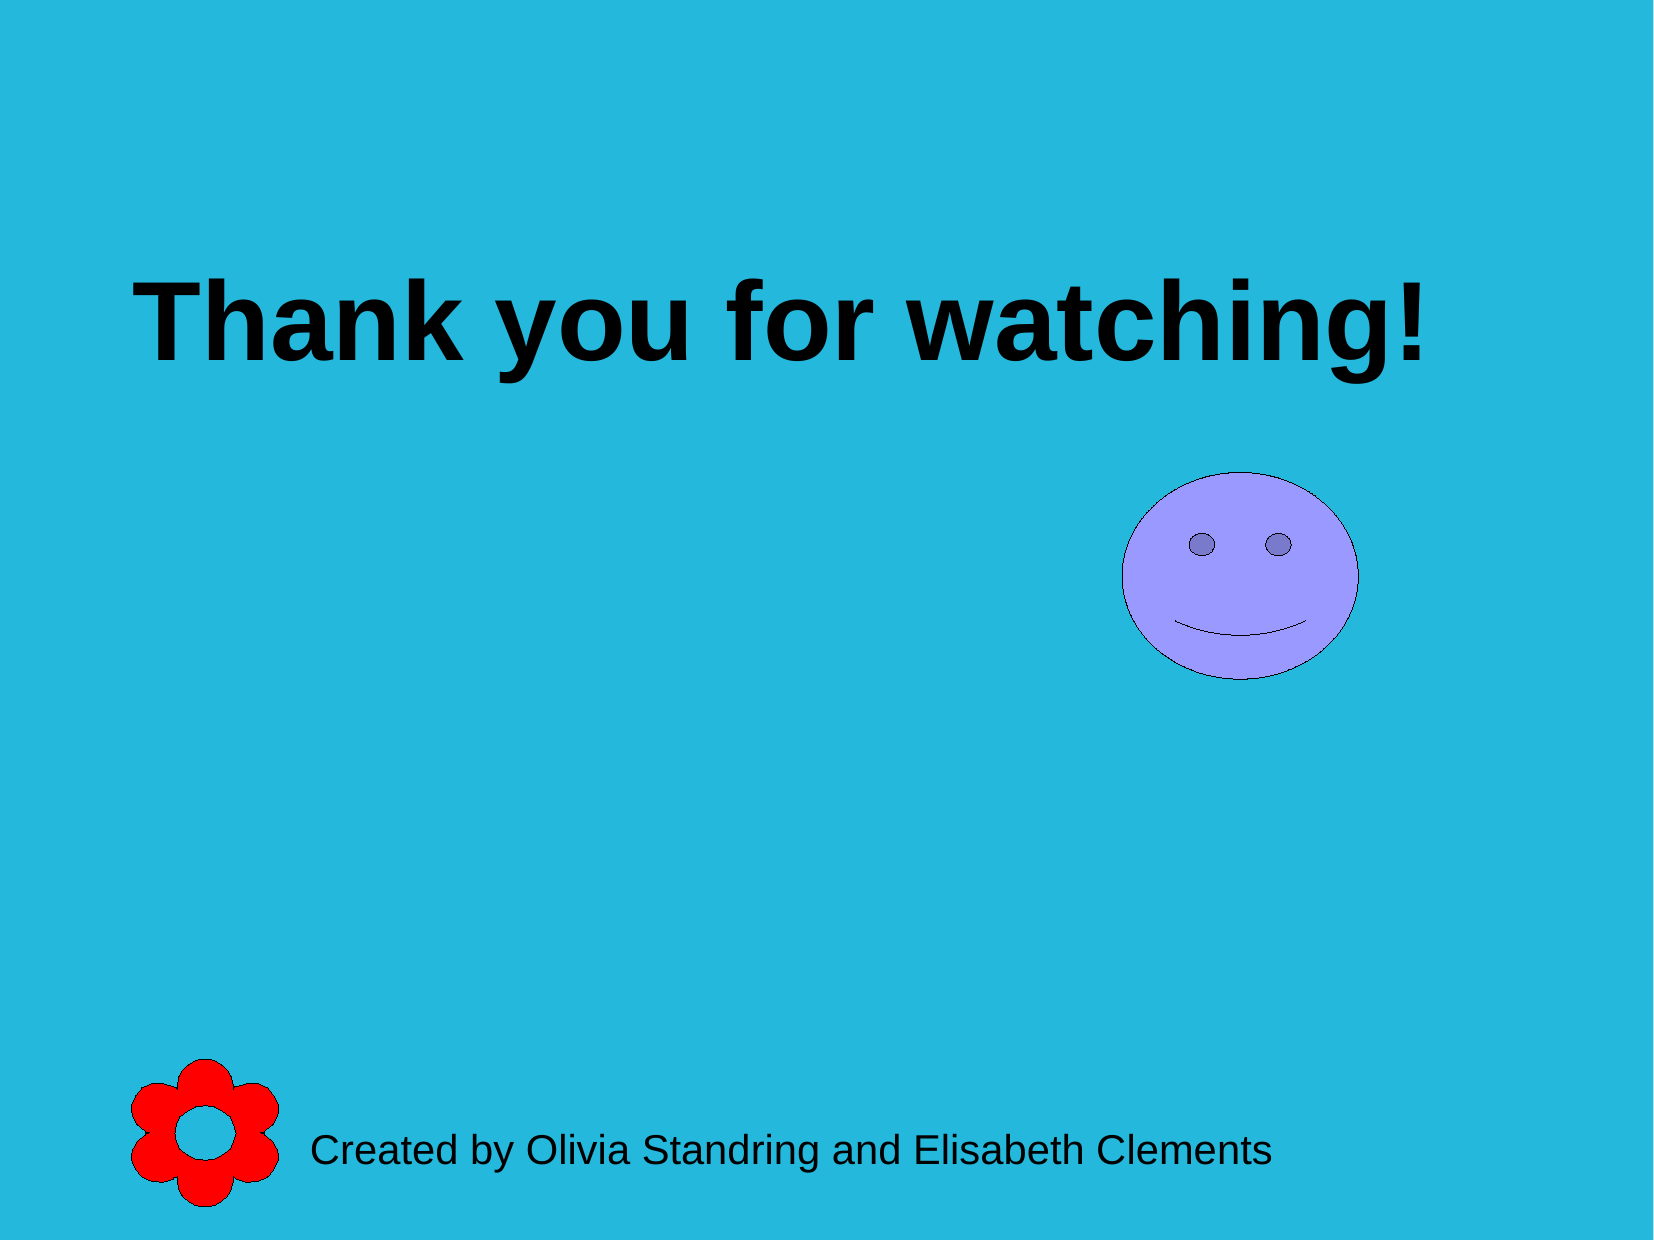

Thank you for watching!
#
Created by Olivia Standring and Elisabeth Clements